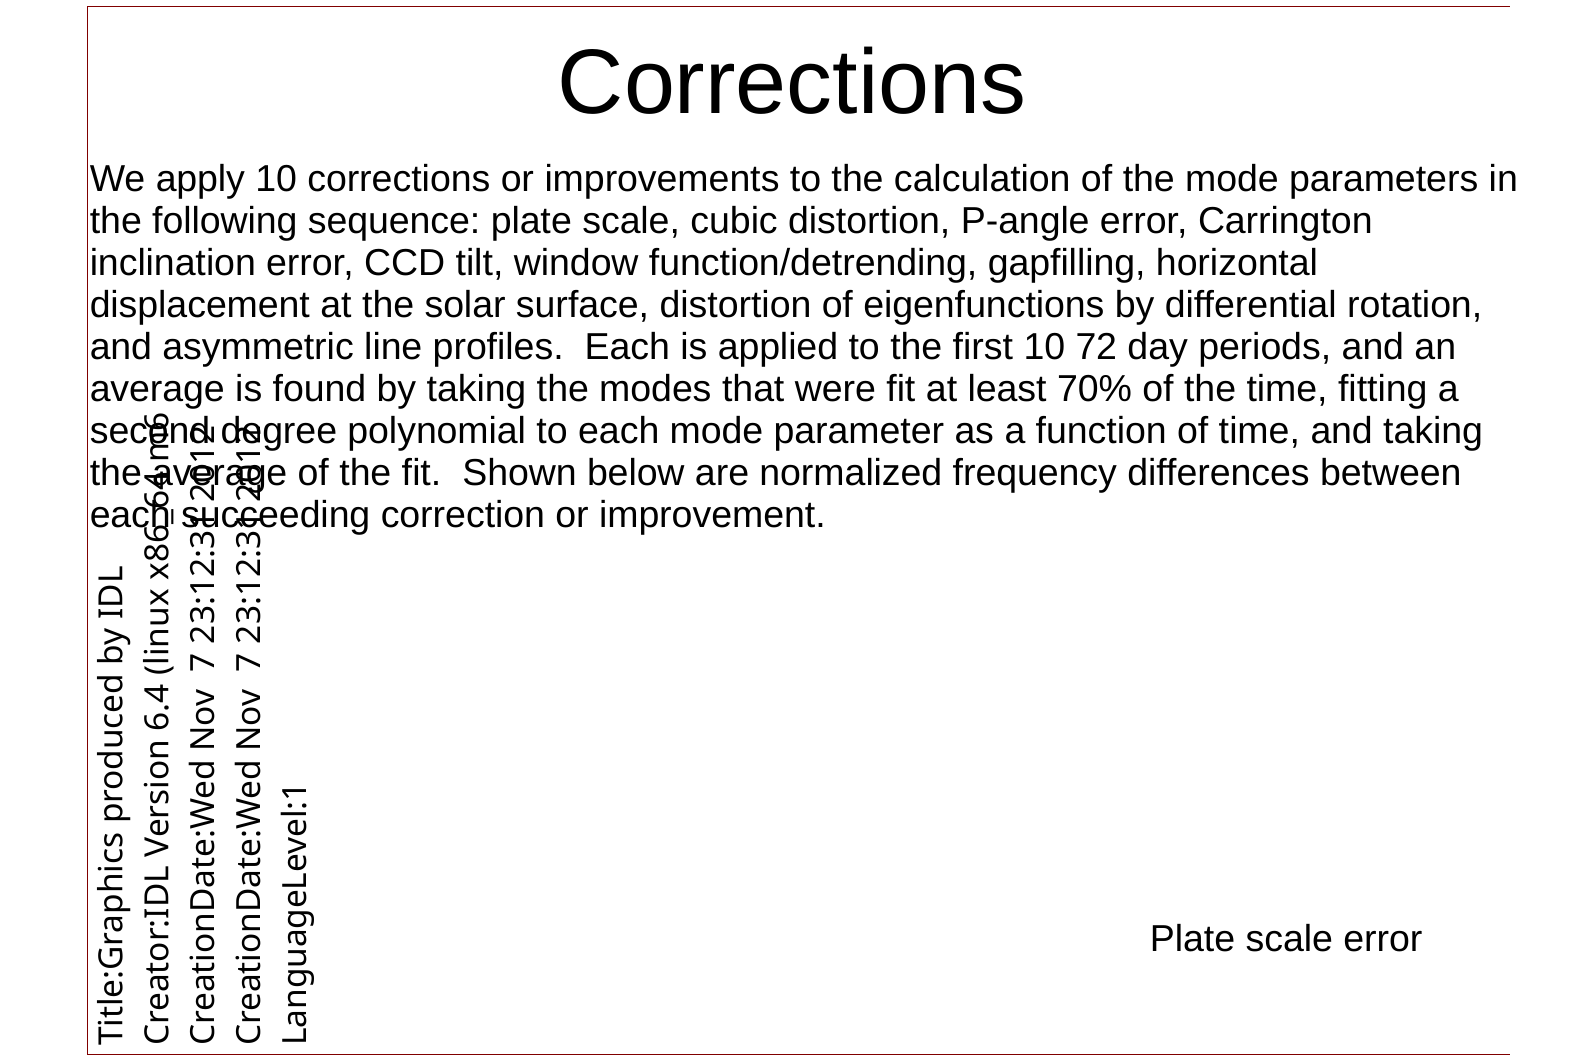

# Corrections
We apply 10 corrections or improvements to the calculation of the mode parameters in the following sequence: plate scale, cubic distortion, P-angle error, Carrington inclination error, CCD tilt, window function/detrending, gapfilling, horizontal displacement at the solar surface, distortion of eigenfunctions by differential rotation, and asymmetric line profiles. Each is applied to the first 10 72 day periods, and an average is found by taking the modes that were fit at least 70% of the time, fitting a second degree polynomial to each mode parameter as a function of time, and taking the average of the fit. Shown below are normalized frequency differences between each succeeding correction or improvement.
Plate scale error